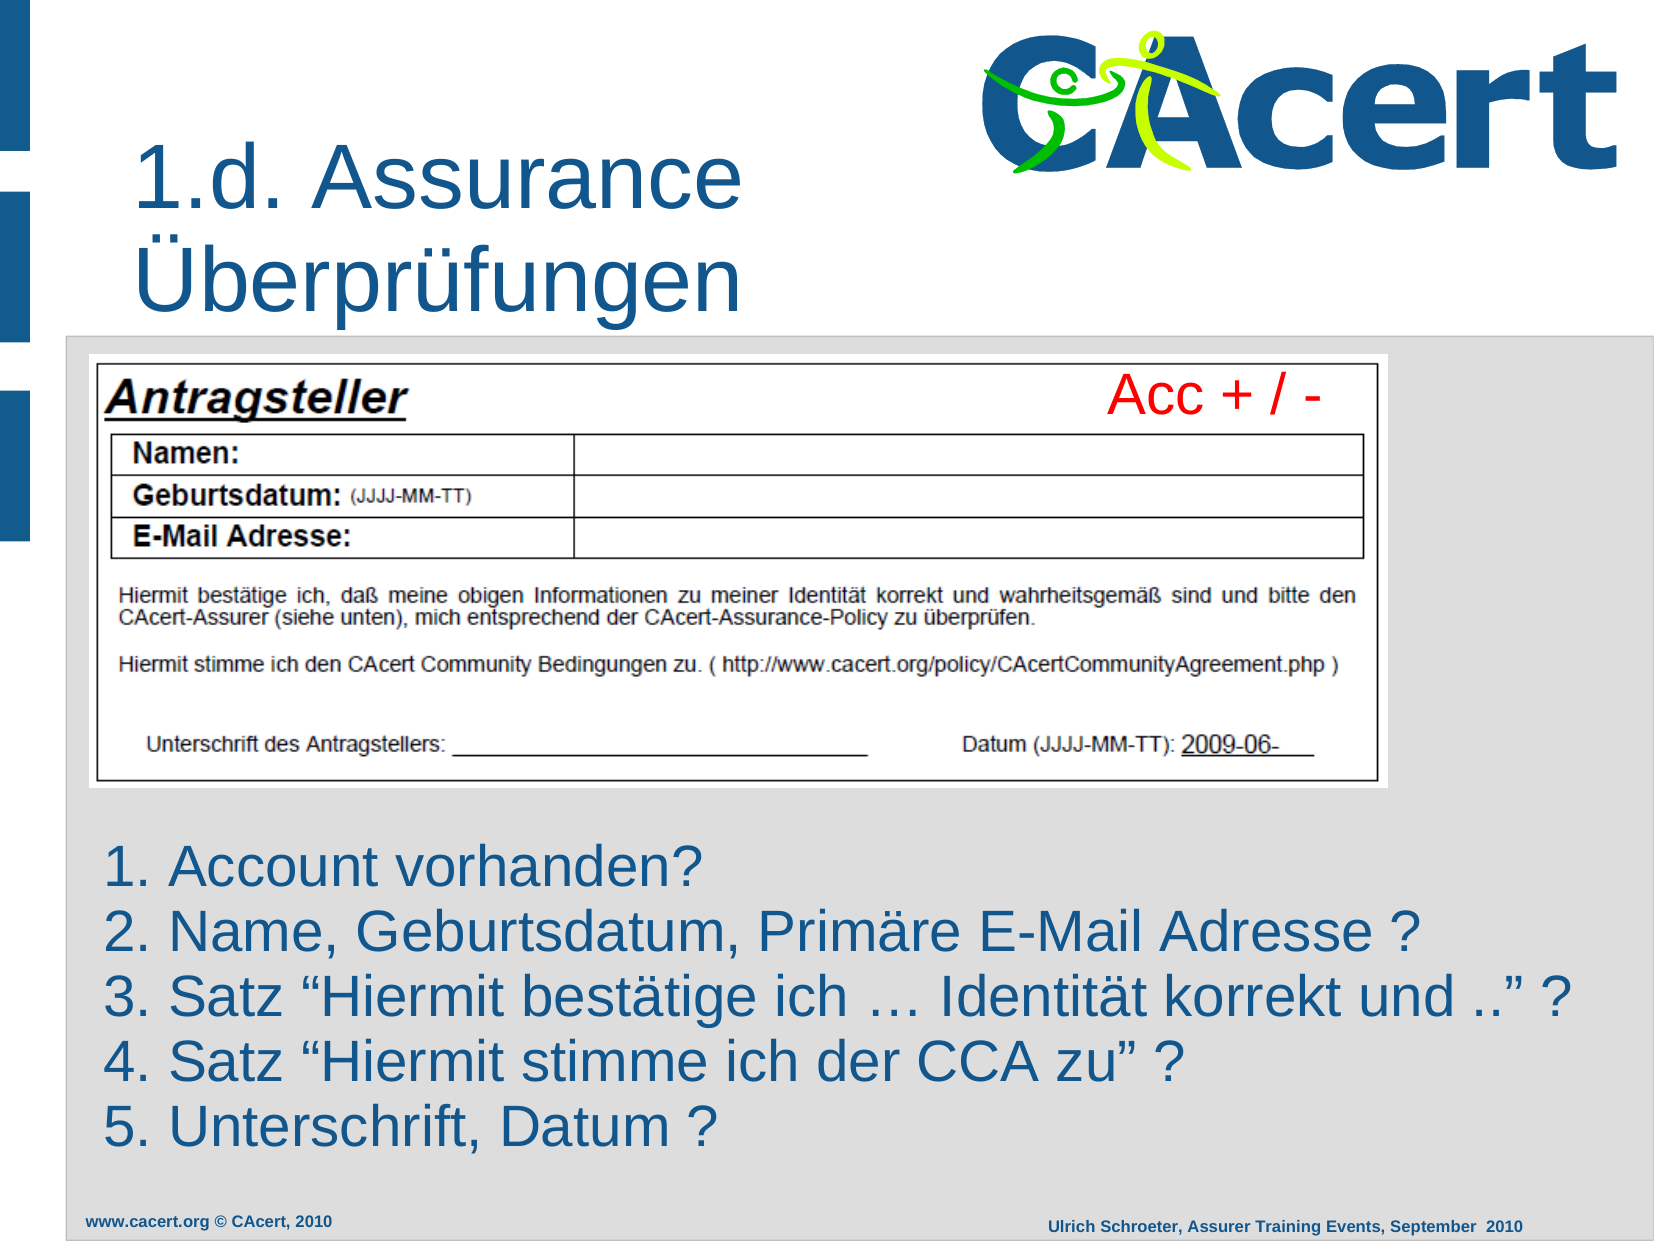

1.d. Assurance
Überprüfungen
Acc + / -
1. Account vorhanden?
2. Name, Geburtsdatum, Primäre E-Mail Adresse ?
3. Satz “Hiermit bestätige ich … Identität korrekt und ..” ?
4. Satz “Hiermit stimme ich der CCA zu” ?
5. Unterschrift, Datum ?